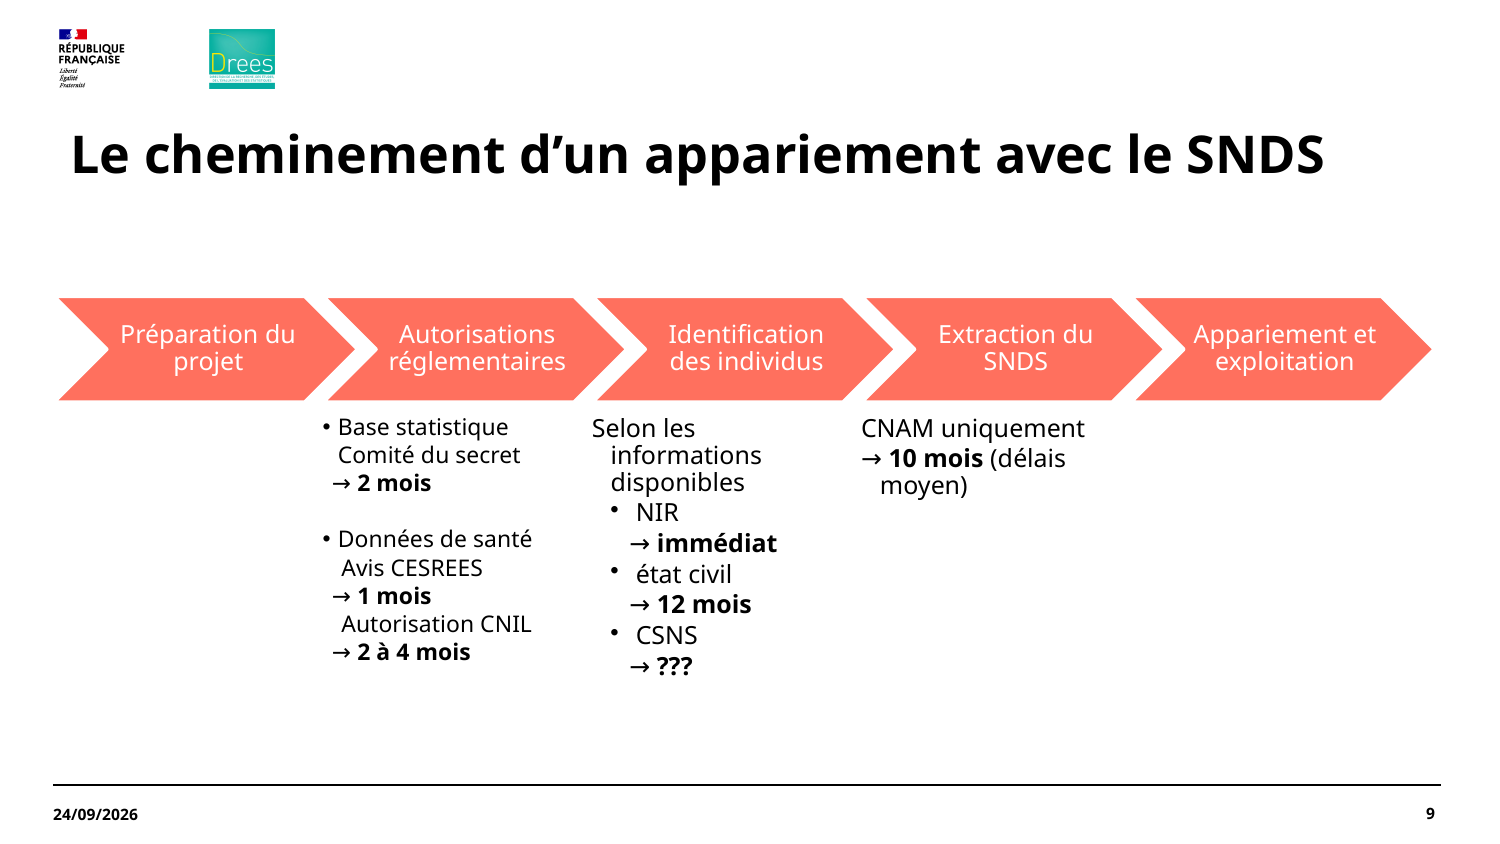

Le cheminement d’un appariement avec le SNDS
#
Préparation du projet
Autorisations réglementaires
Identification des individus
Extraction du SNDS
Appariement et exploitation
 Base statistique
 Comité du secret
→ 2 mois
 Données de santé
	Avis CESREES
→ 1 mois
Autorisation CNIL
→ 2 à 4 mois
Selon les informations disponibles
 NIR
→ immédiat
 état civil
→ 12 mois
 CSNS
→ ???
CNAM uniquement
→ 10 mois (délais moyen)
9